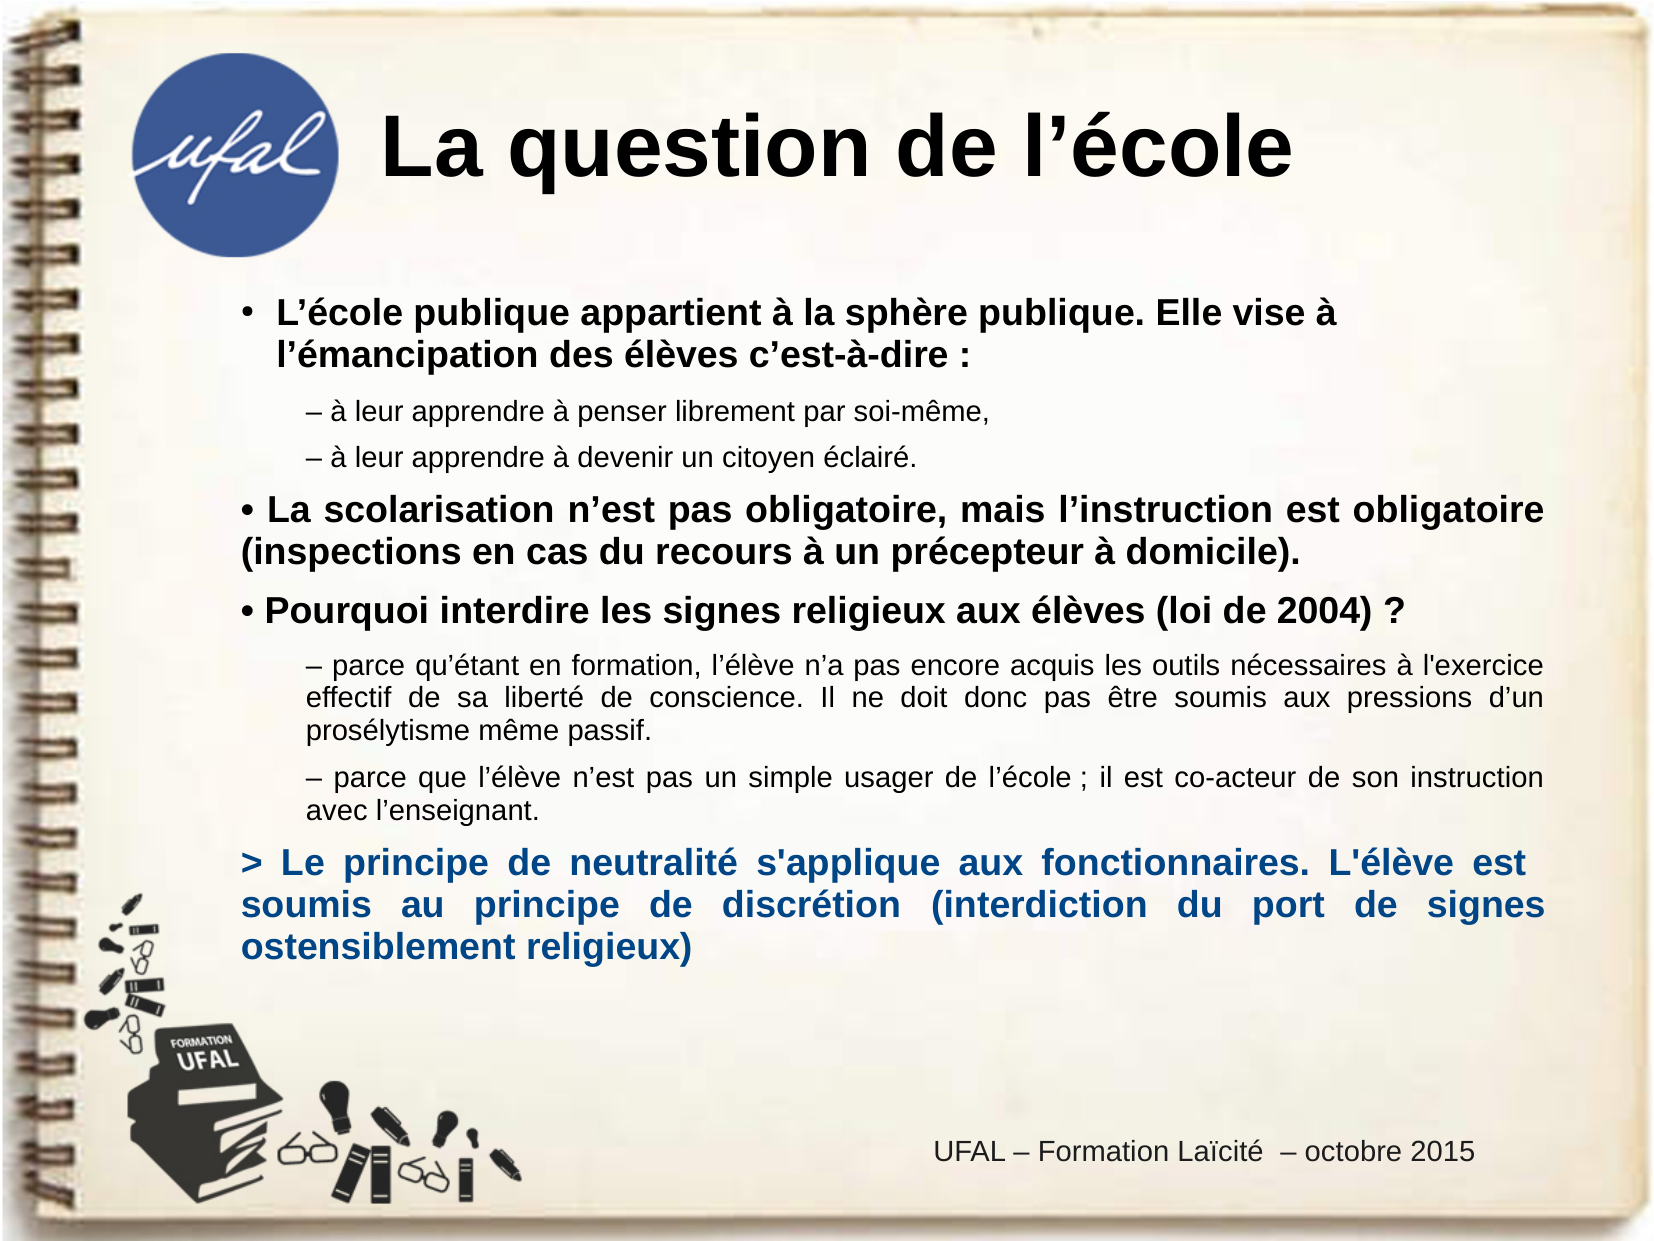

La question de l’école
L’école publique appartient à la sphère publique. Elle vise à l’émancipation des élèves c’est-à-dire :
– à leur apprendre à penser librement par soi-même,
– à leur apprendre à devenir un citoyen éclairé.
• La scolarisation n’est pas obligatoire, mais l’instruction est obligatoire (inspections en cas du recours à un précepteur à domicile).
• Pourquoi interdire les signes religieux aux élèves (loi de 2004) ?
– parce qu’étant en formation, l’élève n’a pas encore acquis les outils nécessaires à l'exercice effectif de sa liberté de conscience. Il ne doit donc pas être soumis aux pressions d’un prosélytisme même passif.
– parce que l’élève n’est pas un simple usager de l’école ; il est co-acteur de son instruction avec l’enseignant.
> Le principe de neutralité s'applique aux fonctionnaires. L'élève est soumis au principe de discrétion (interdiction du port de signes ostensiblement religieux)
UFAL – Formation Laïcité – octobre 2015